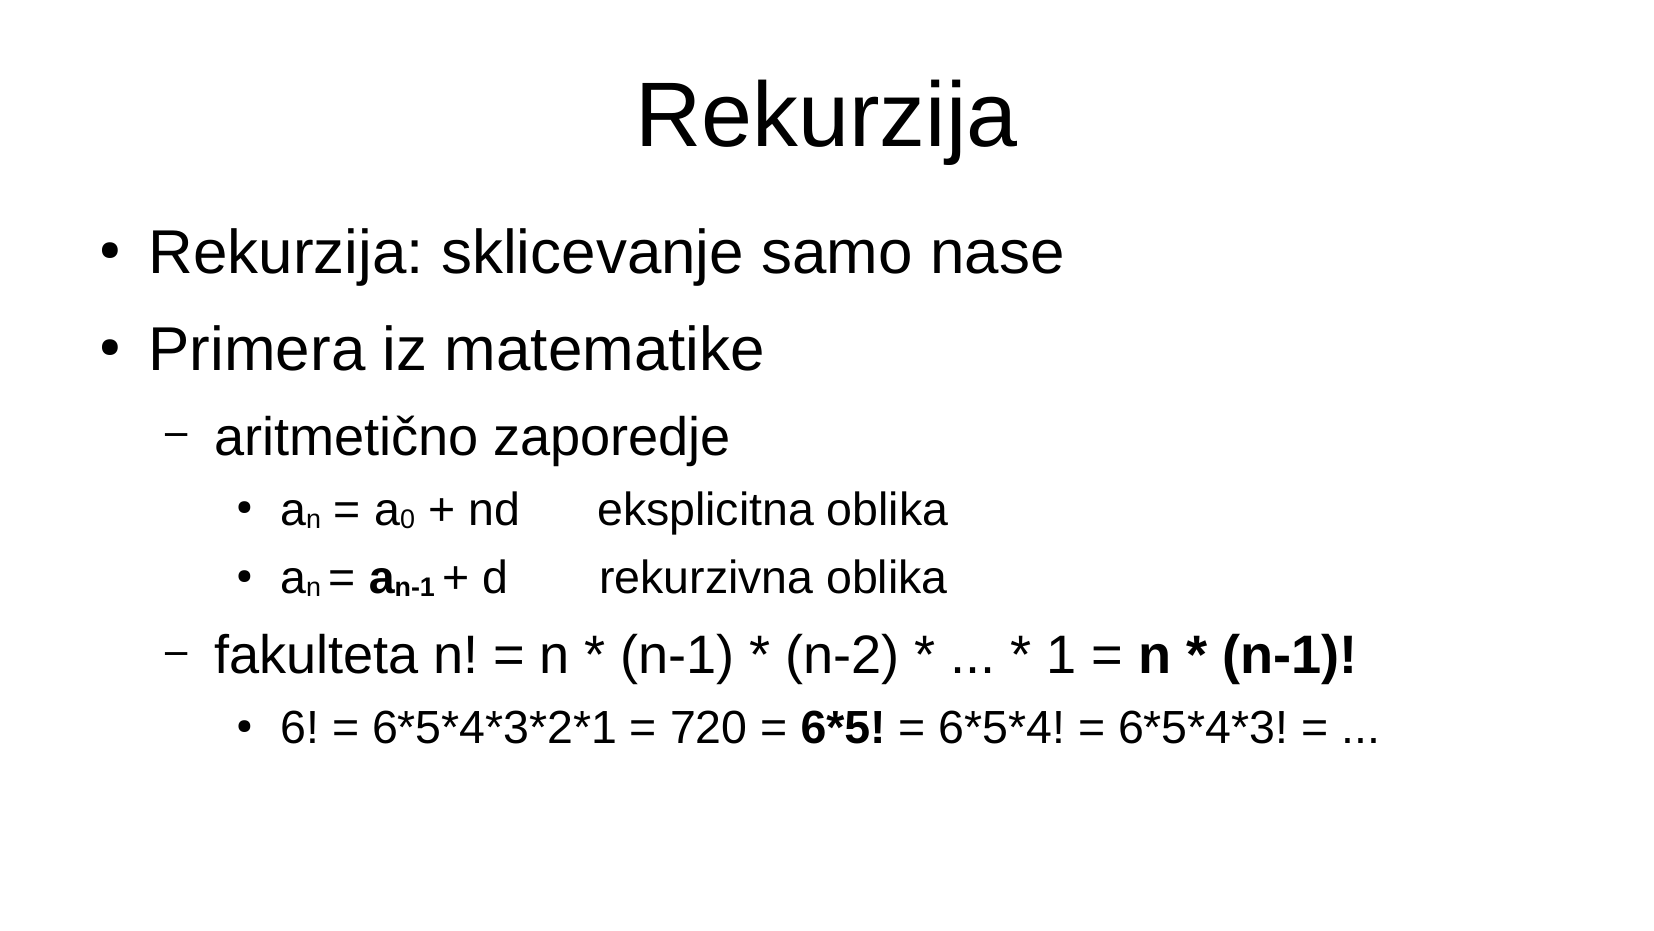

# Rekurzija
Rekurzija: sklicevanje samo nase
Primera iz matematike
aritmetično zaporedje
an = a0 + nd eksplicitna oblika
an = an-1 + d rekurzivna oblika
fakulteta n! = n * (n-1) * (n-2) * ... * 1 = n * (n-1)!
6! = 6*5*4*3*2*1 = 720 = 6*5! = 6*5*4! = 6*5*4*3! = ...